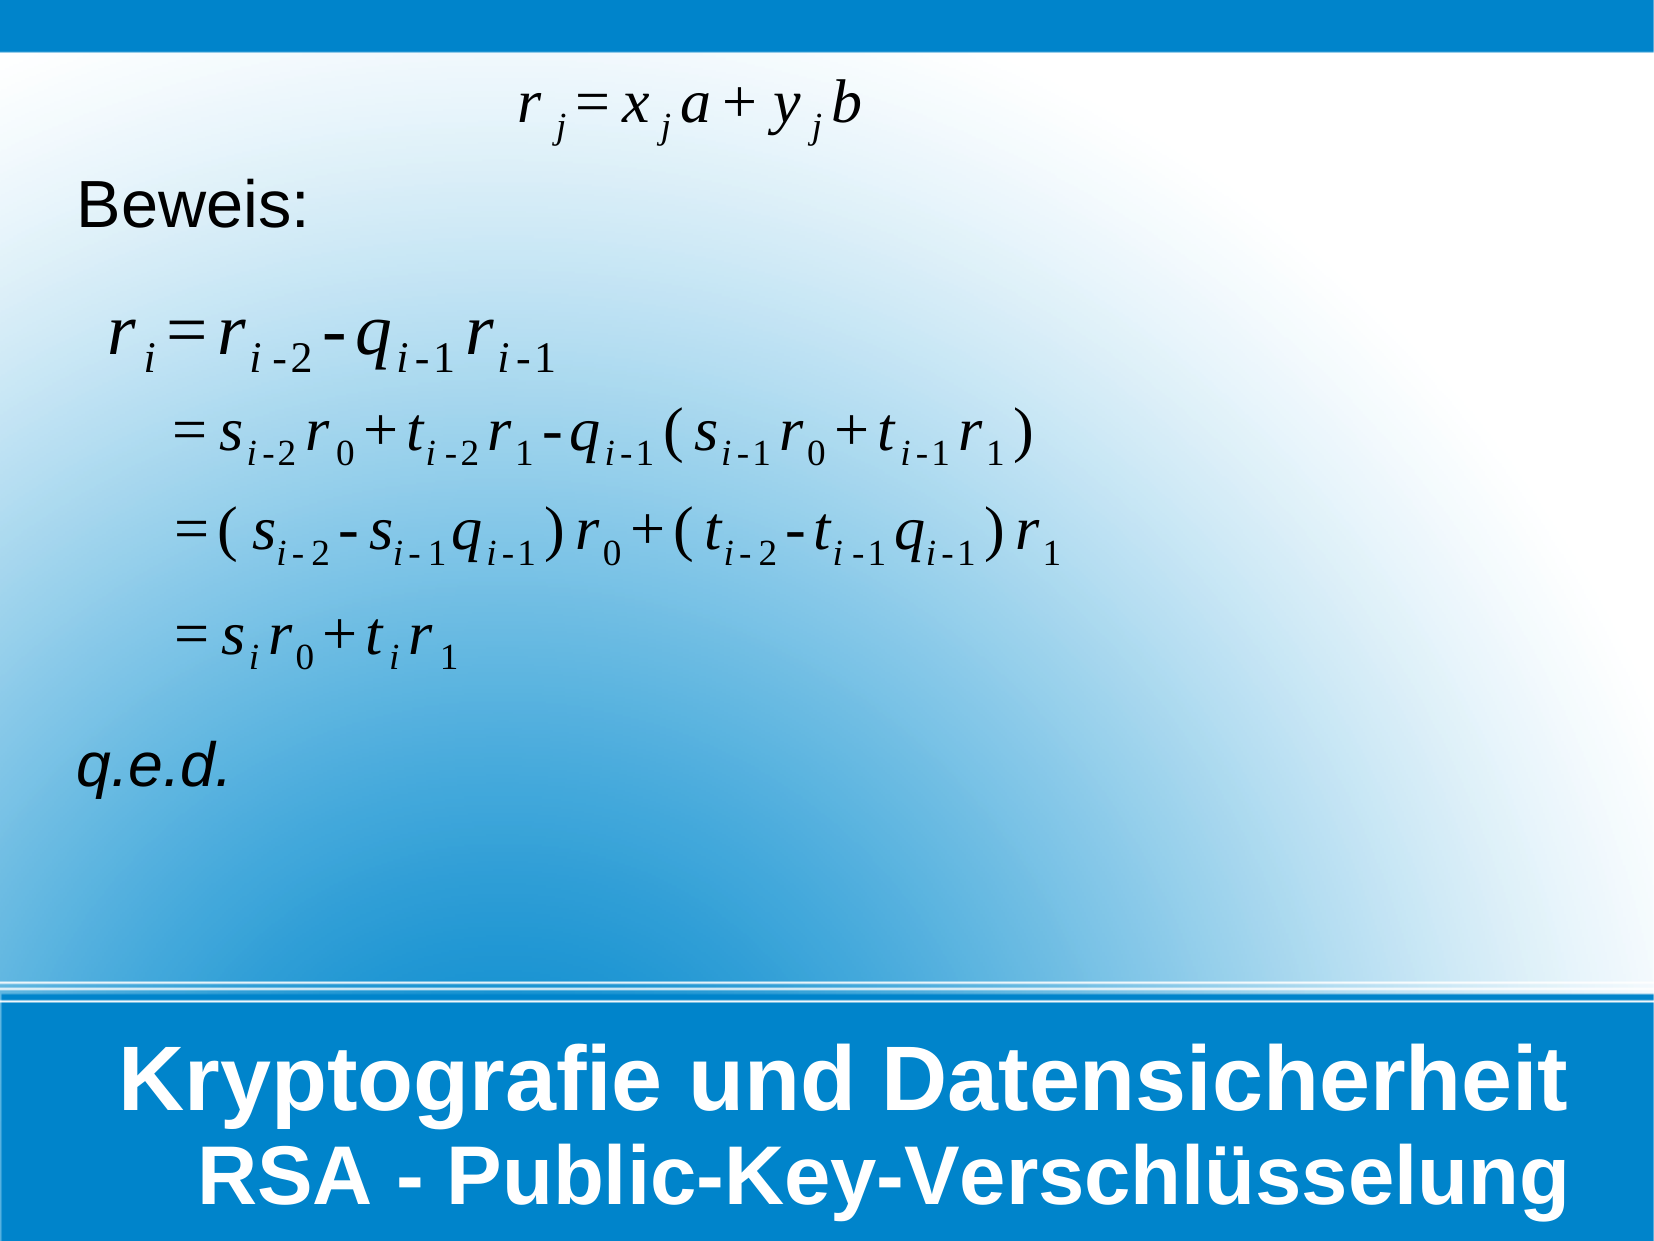

Beweis:
q.e.d.
# Kryptografie und Datensicherheit RSA - Public-Key-Verschlüsselung